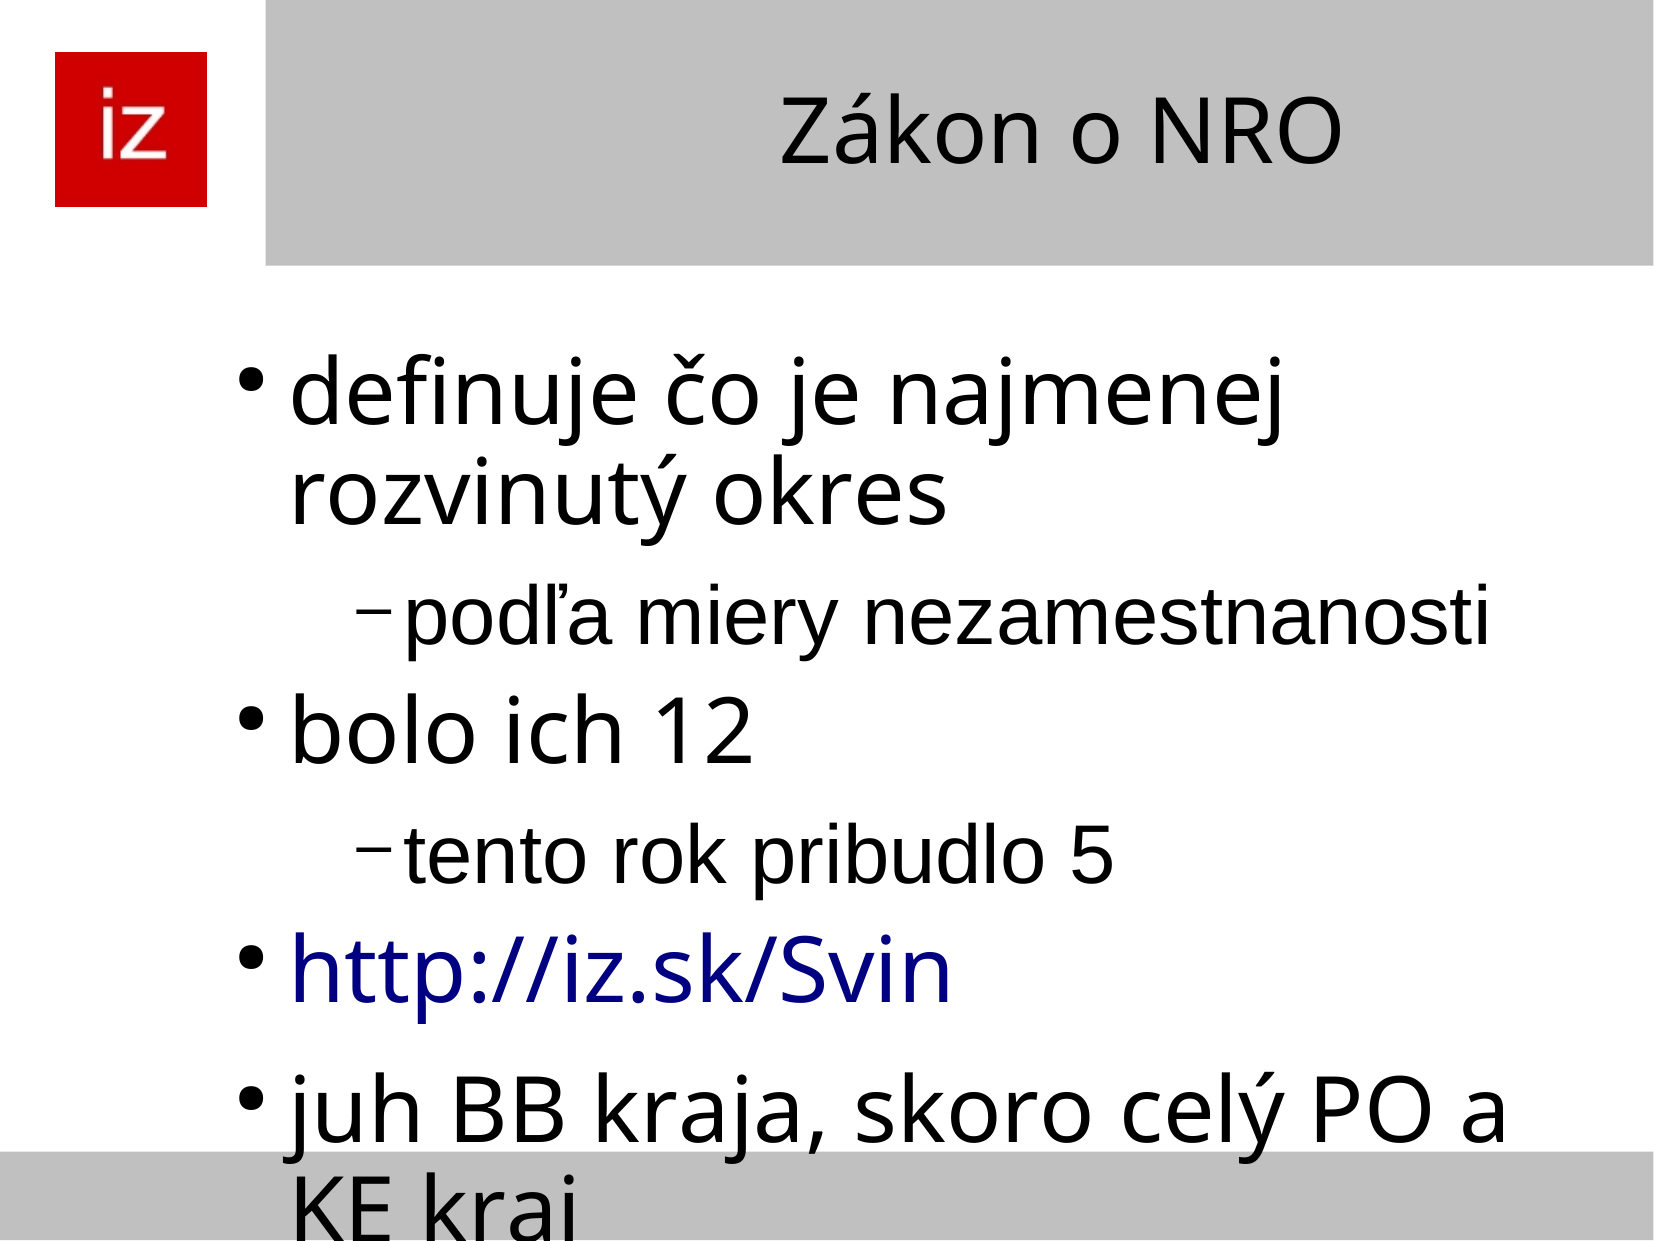

# Zákon o NRO
definuje čo je najmenej rozvinutý okres
podľa miery nezamestnanosti
bolo ich 12
tento rok pribudlo 5
http://iz.sk/Svin
juh BB kraja, skoro celý PO a KE kraj